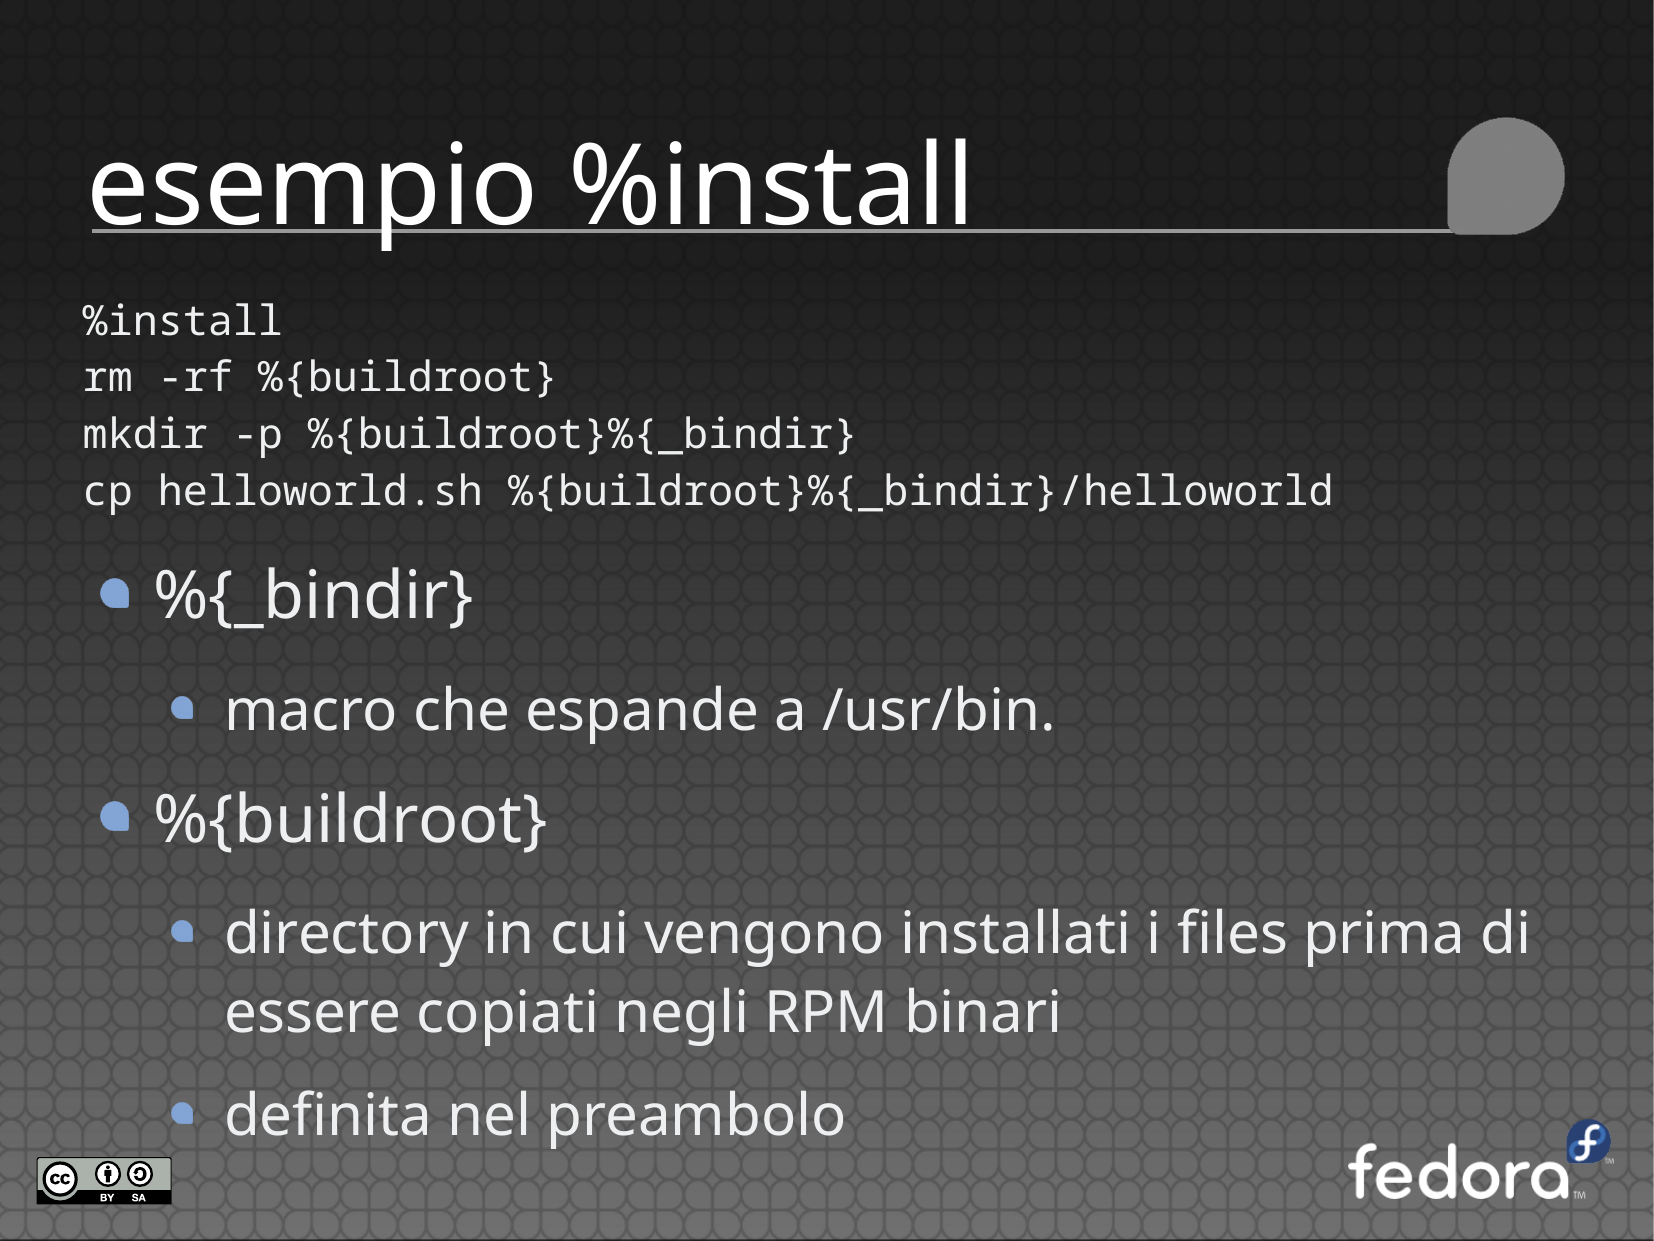

# esempio %install
%install
rm -rf %{buildroot}
mkdir -p %{buildroot}%{_bindir}
cp helloworld.sh %{buildroot}%{_bindir}/helloworld
%{_bindir}
macro che espande a /usr/bin.
%{buildroot}
directory in cui vengono installati i files prima di essere copiati negli RPM binari
definita nel preambolo